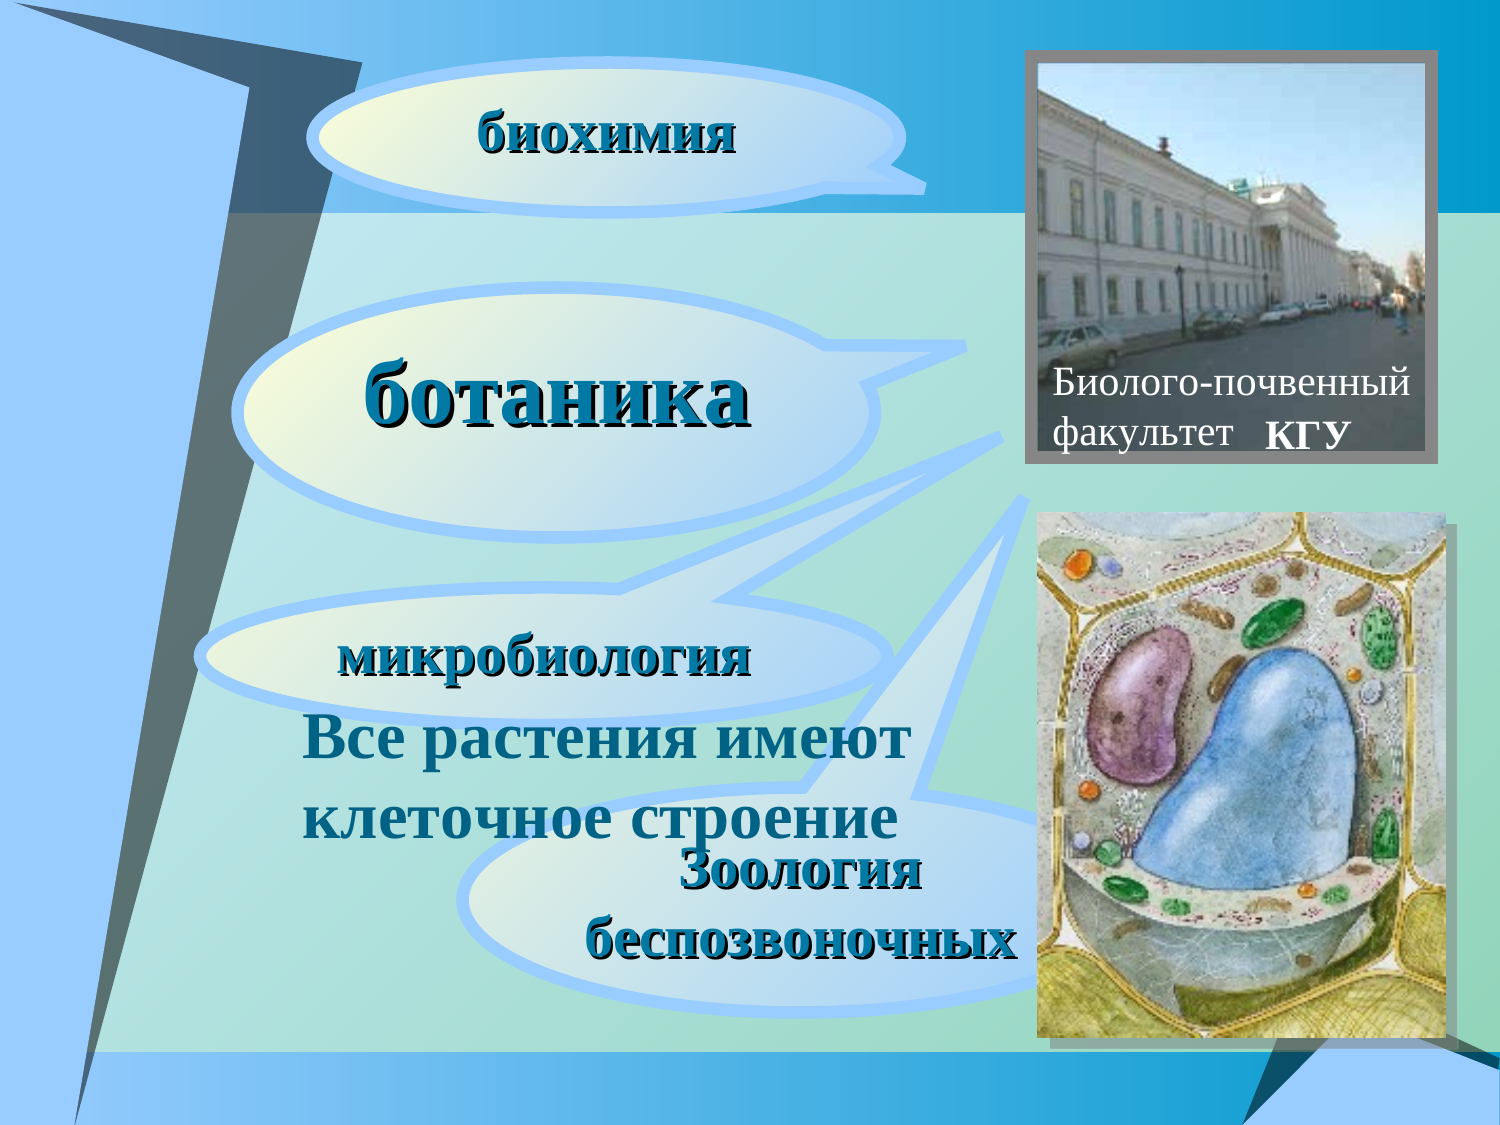

биохимия
ботаника
Биолого-почвенный
факультет
КГУ
микробиология
Все растения имеют
клеточное строение
Зоология беспозвоночных